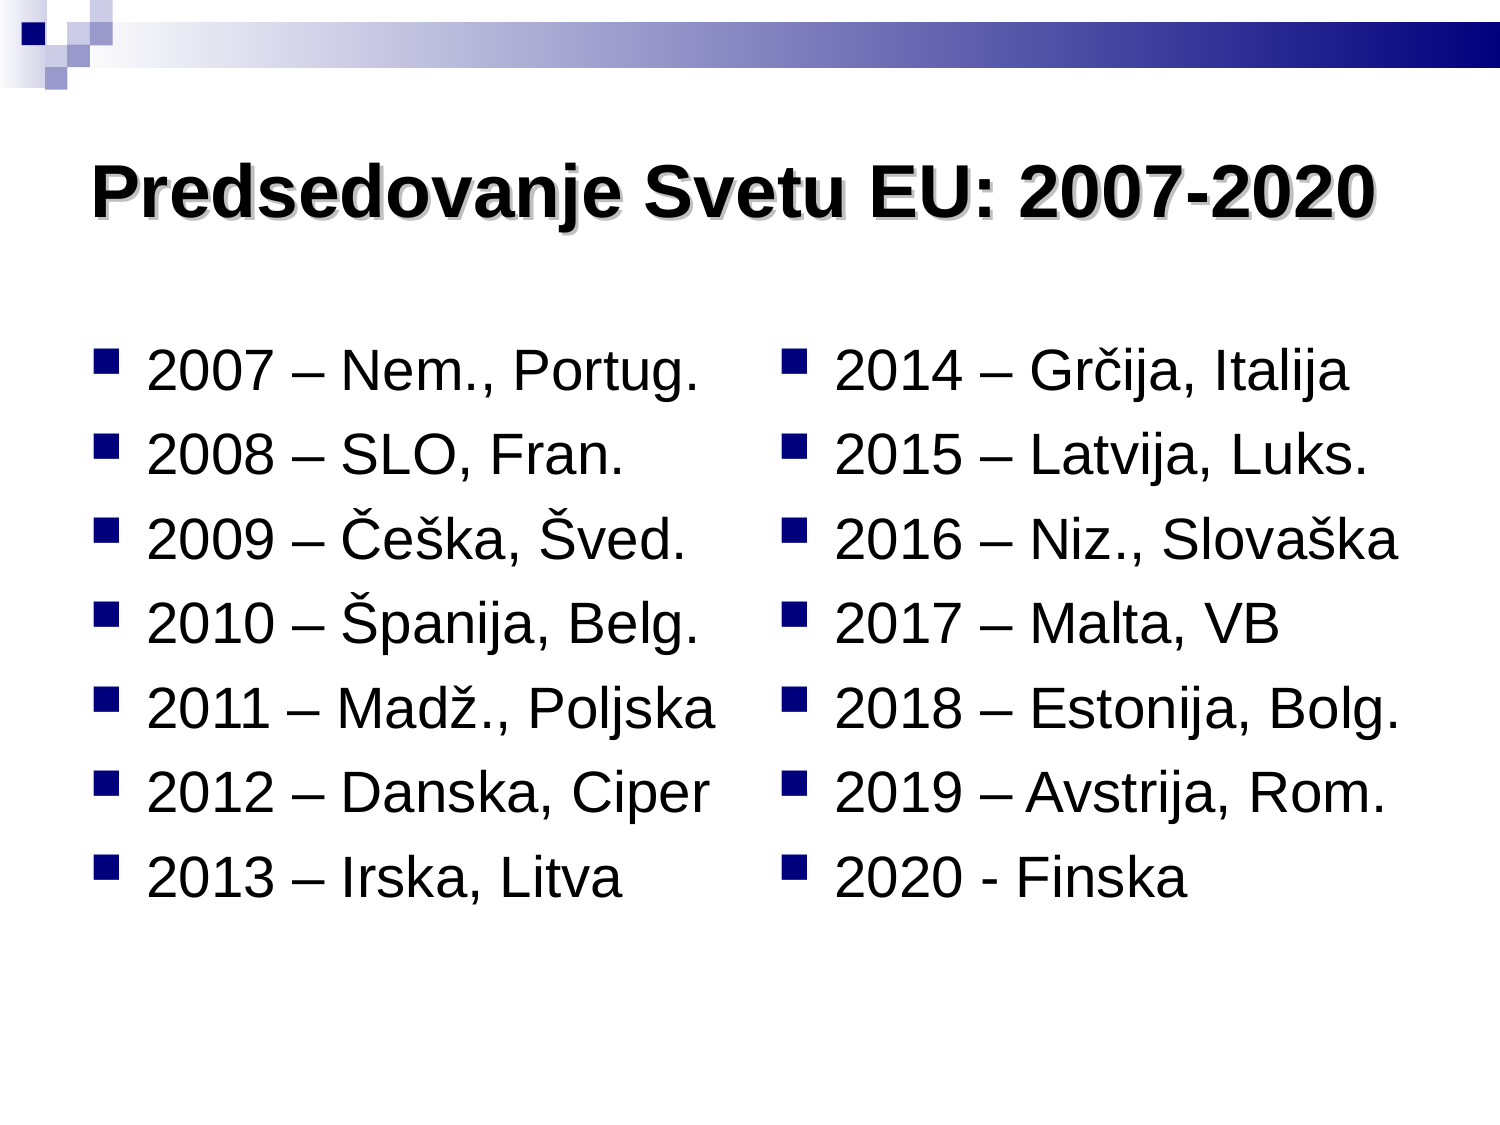

# Predsedovanje Svetu EU: 2007-2020
2007 – Nem., Portug.
2008 – SLO, Fran.
2009 – Češka, Šved.
2010 – Španija, Belg.
2011 – Madž., Poljska
2012 – Danska, Ciper
2013 – Irska, Litva
2014 – Grčija, Italija
2015 – Latvija, Luks.
2016 – Niz., Slovaška
2017 – Malta, VB
2018 – Estonija, Bolg.
2019 – Avstrija, Rom.
2020 - Finska